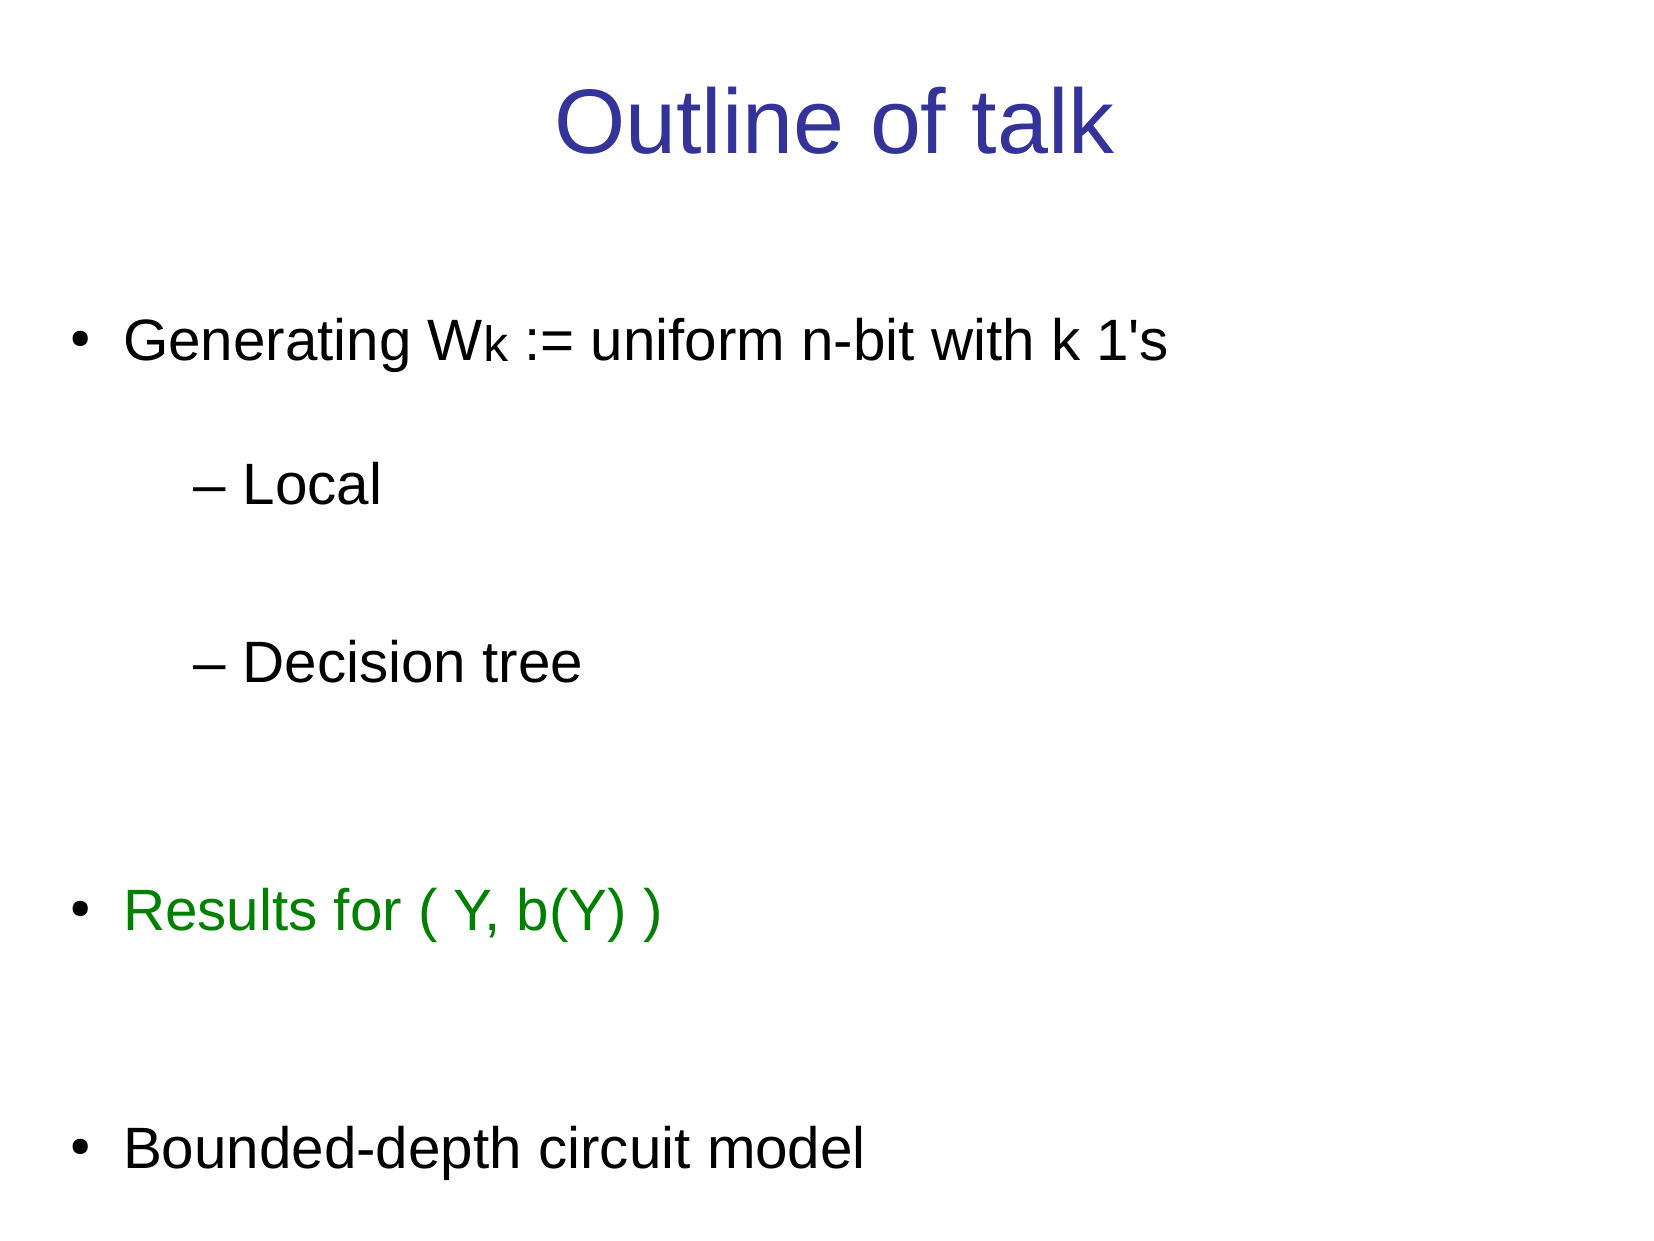

Outline of talk
# Generating Wk := uniform n-bit with k 1's
– Local
– Decision tree
Results for ( Y, b(Y) )
Bounded-depth circuit model